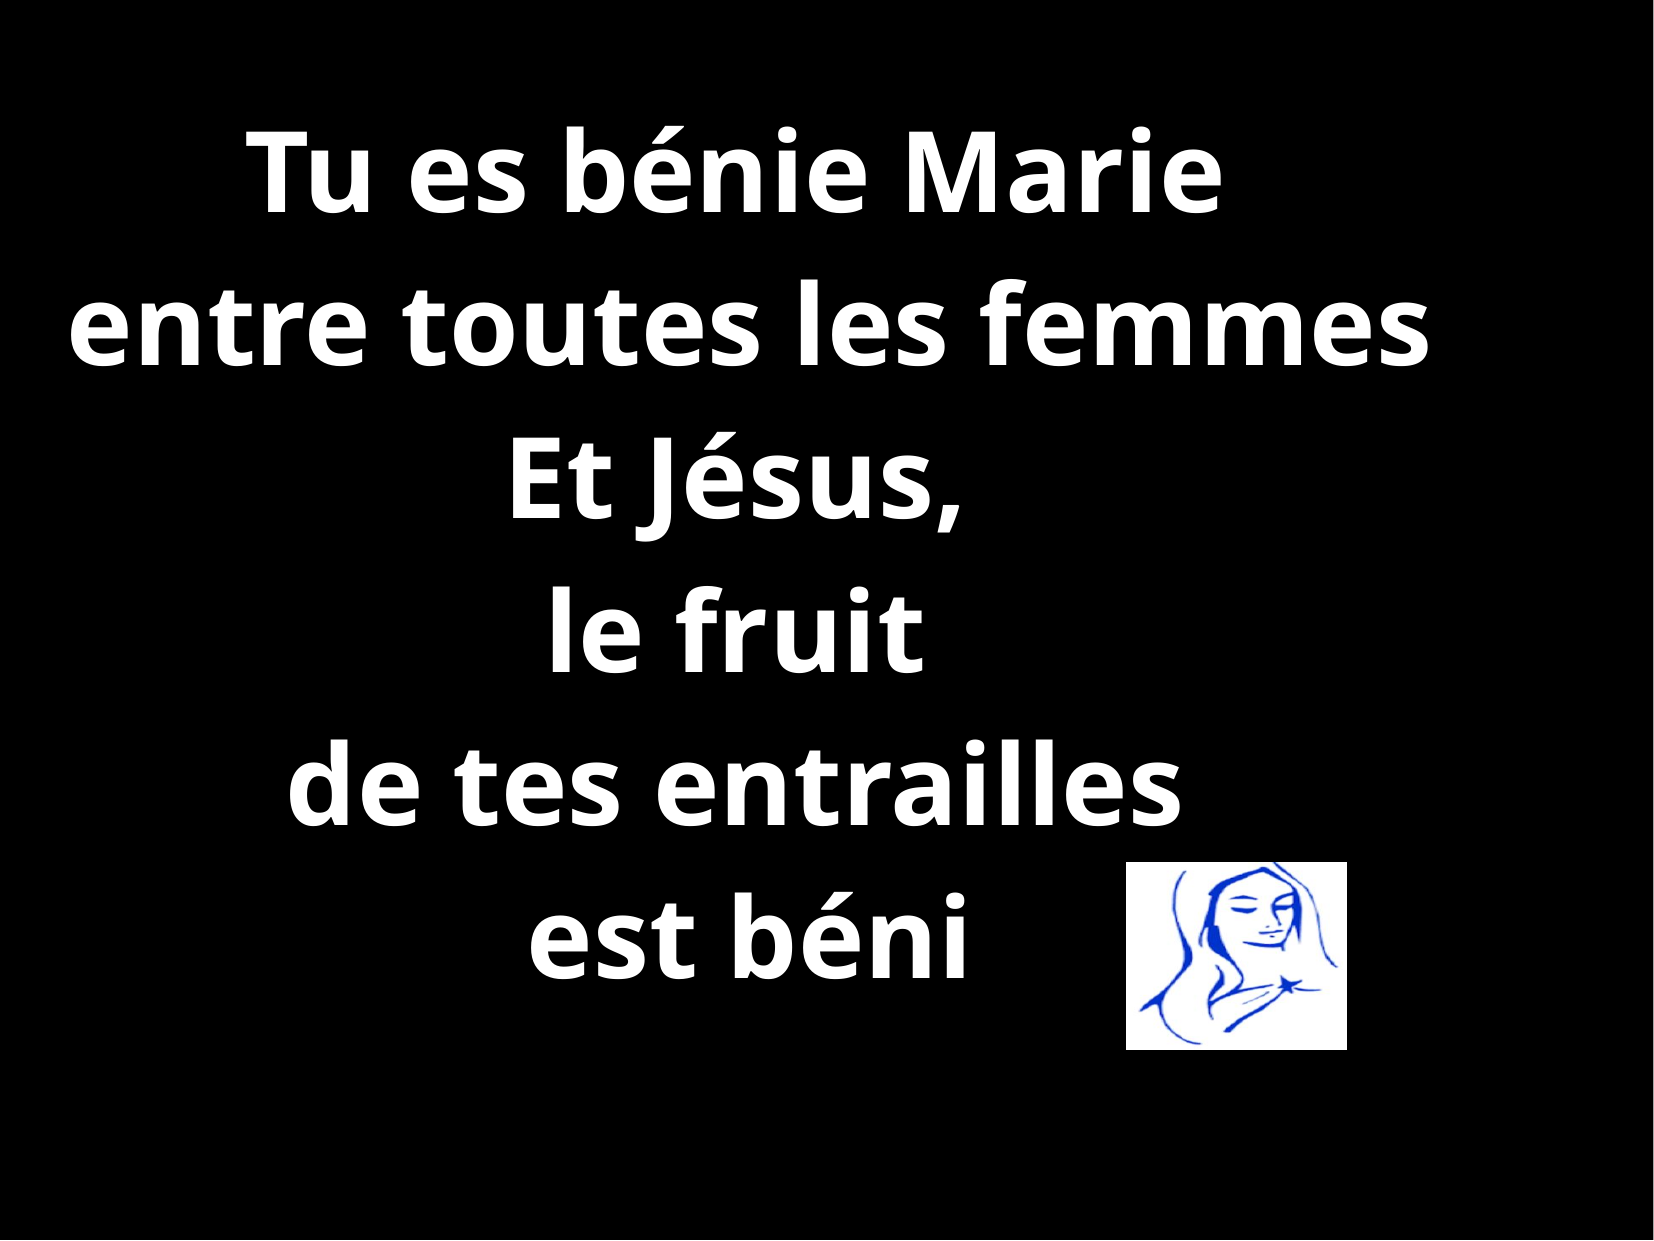

# Tu es bénie Marie
entre toutes les femmes
Et Jésus,
le fruit
de tes entrailles
est béni